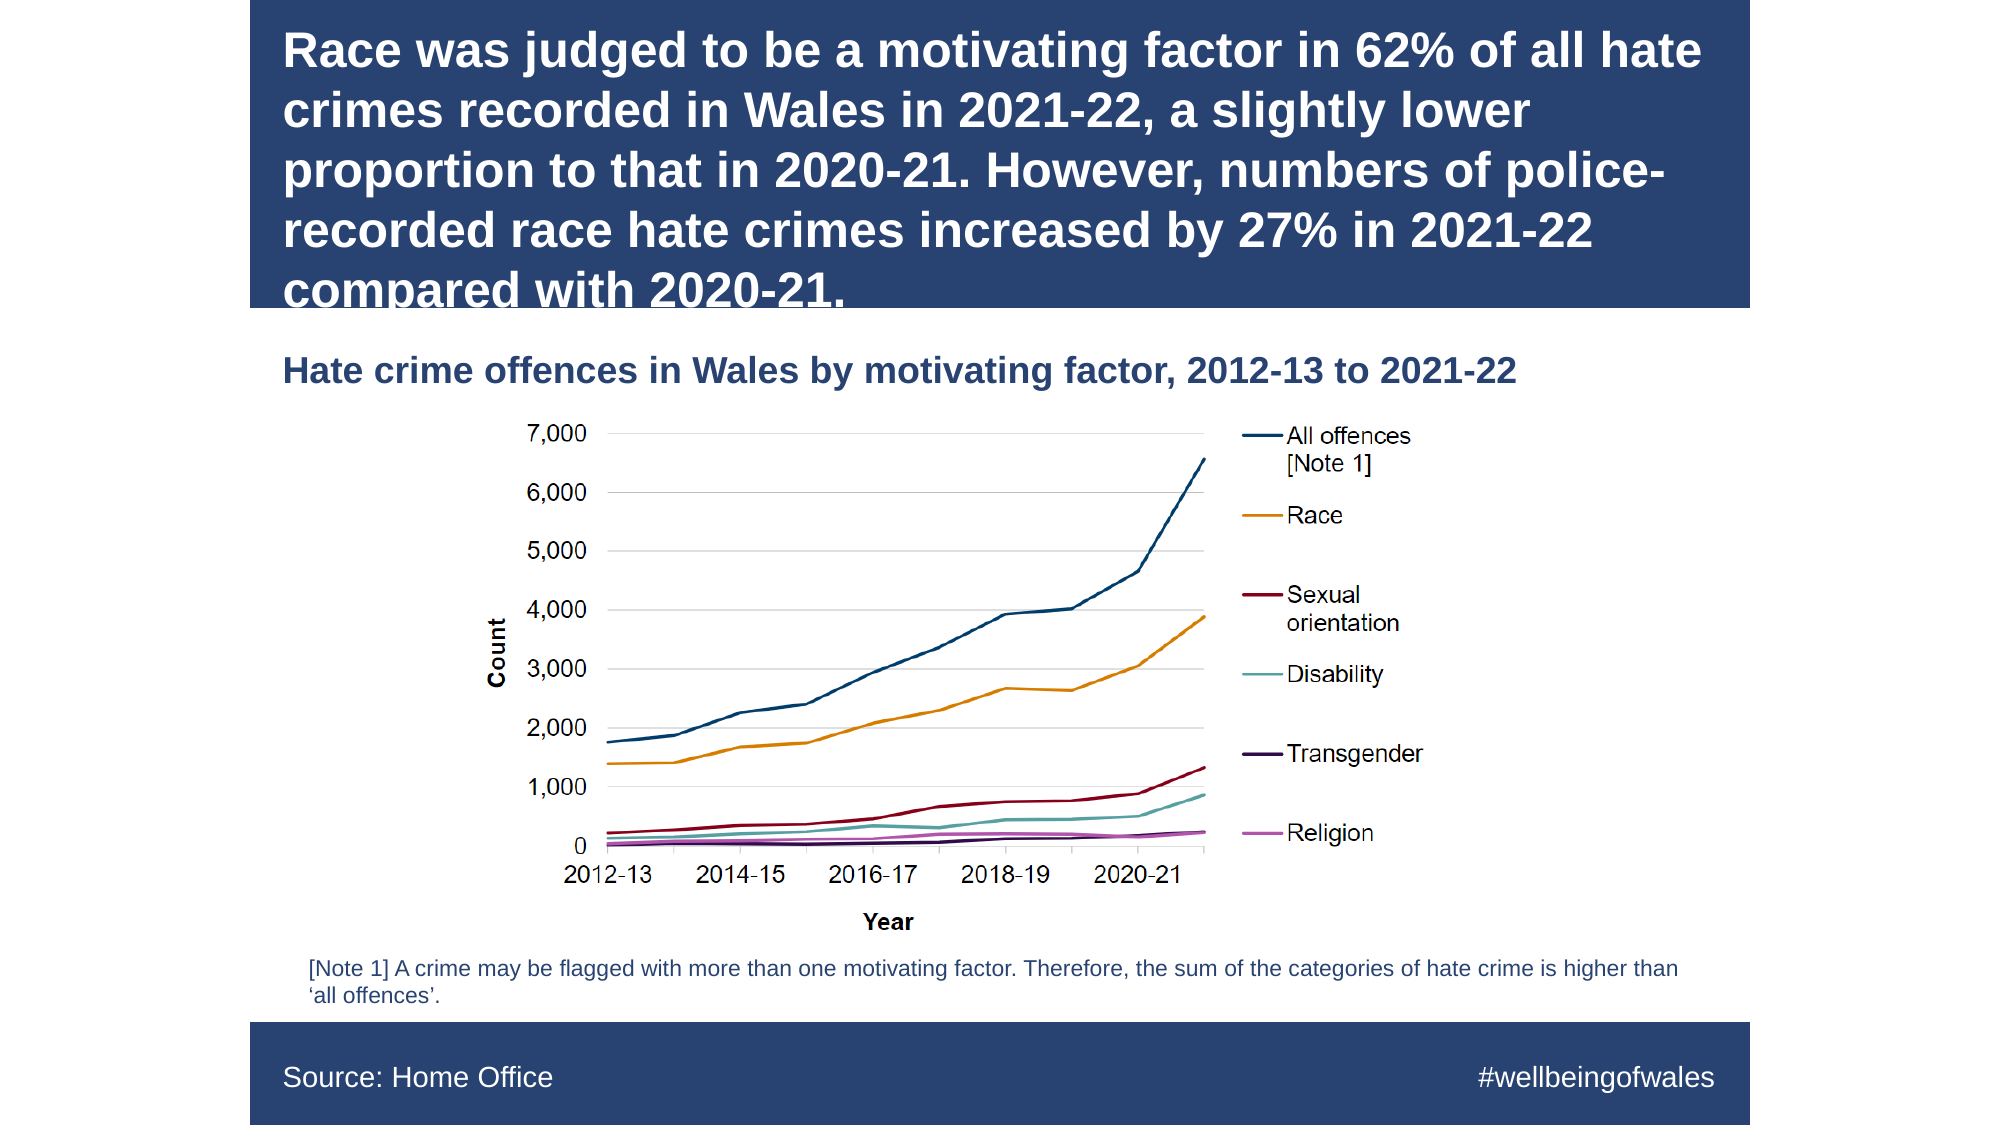

# Race was judged to be a motivating factor in 62% of all hate crimes recorded in Wales in 2021-22, a slightly lower proportion to that in 2020-21. However, numbers of police-recorded race hate crimes increased by 27% in 2021-22 compared with 2020-21.
Hate crime offences in Wales by motivating factor, 2012-13 to 2021-22
[Note 1] A crime may be flagged with more than one motivating factor. Therefore, the sum of the categories of hate crime is higher than ‘all offences’.
#wellbeingofwales
Source: Home Office